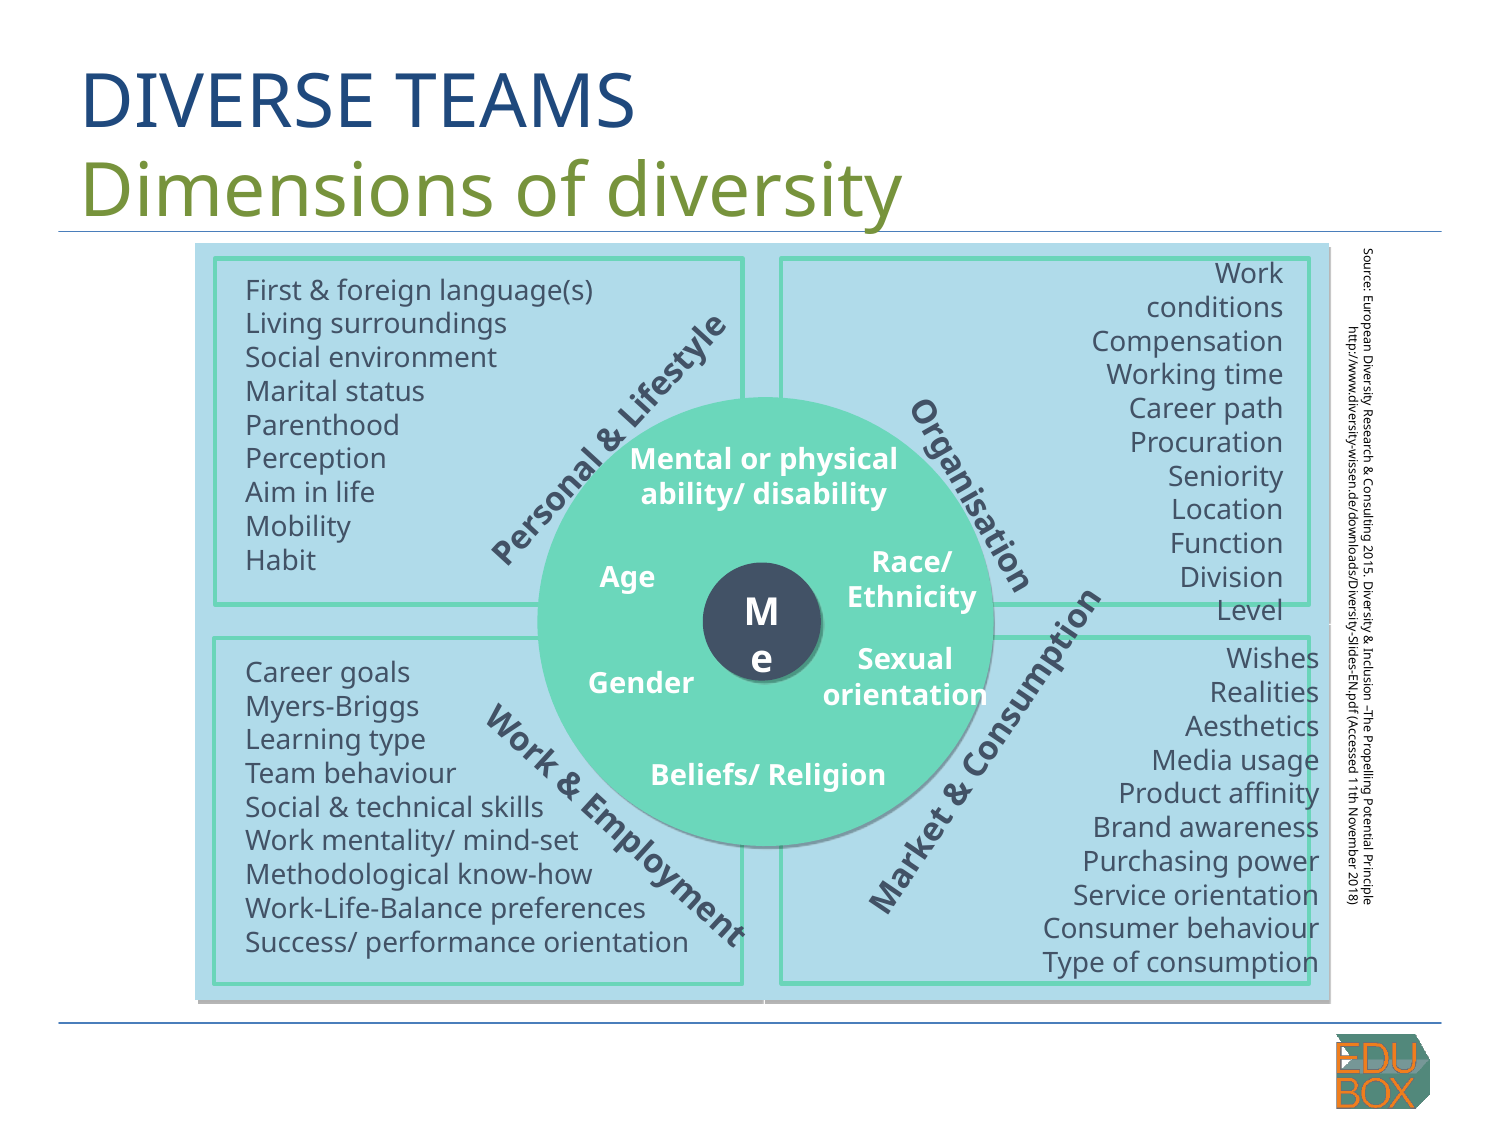

DIVERSE TEAMS
Dimensions of diversity
Work conditions
Compensation
Working time
Career path
Procuration
Seniority
Location
Function
Division
Level
First & foreign language(s)
Living surroundings
Social environment
Marital status
Parenthood
Perception
Aim in life
Mobility
Habit
Personal & Lifestyle
Mental or physical
ability/ disability
Race/
Ethnicity
Age
Source: European Diversity Research & Consulting 2015. Diversity & Inclusion –The Propelling Potential Principle
http://www.diversity-wissen.de/downloads/Diversity-Slides-EN.pdf (Accessed 11th November 2018)
Me
Organisation
Sexual
orientation
Wishes
Realities
Aesthetics
Media usage
Product affinity
Brand awareness
Purchasing power
Service orientation
Consumer behaviour
Type of consumption
Career goals
Myers-Briggs
Learning type
Team behaviour
Social & technical skills
Work mentality/ mind-set
Methodological know-how
Work-Life-Balance preferences
Success/ performance orientation
Gender
Market & Consumption
Beliefs/ Religion
Work & Employment